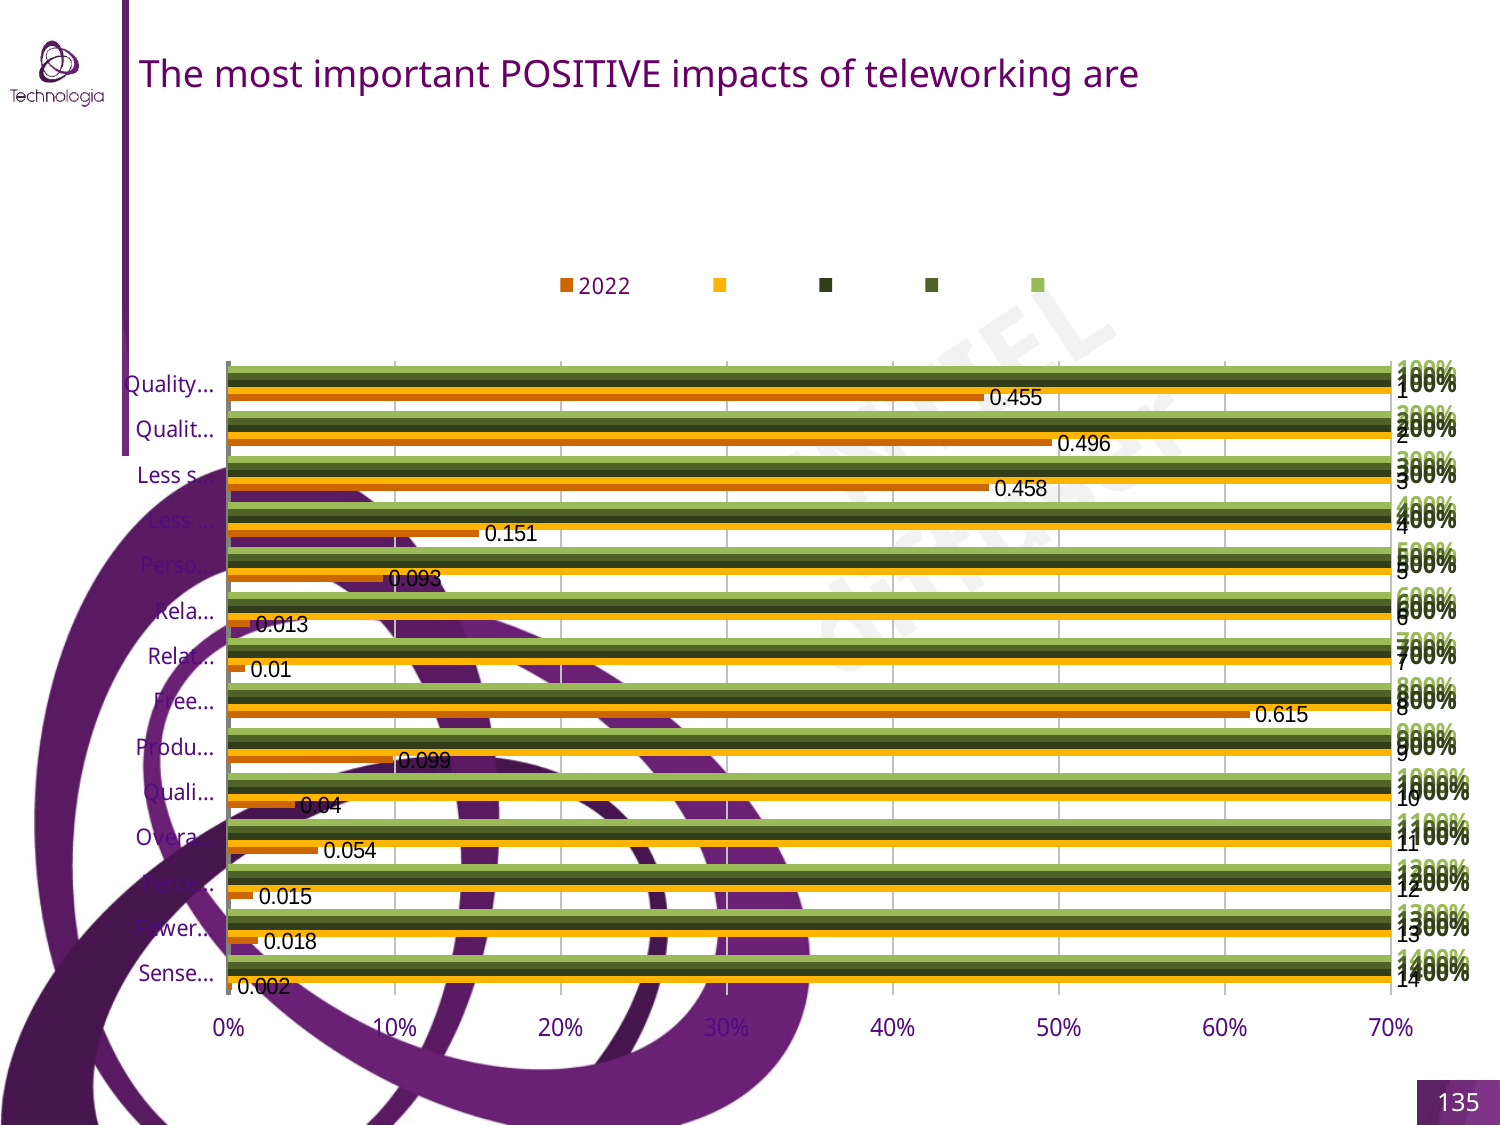

# The most important POSITIVE impacts of teleworking are
[unsupported chart]